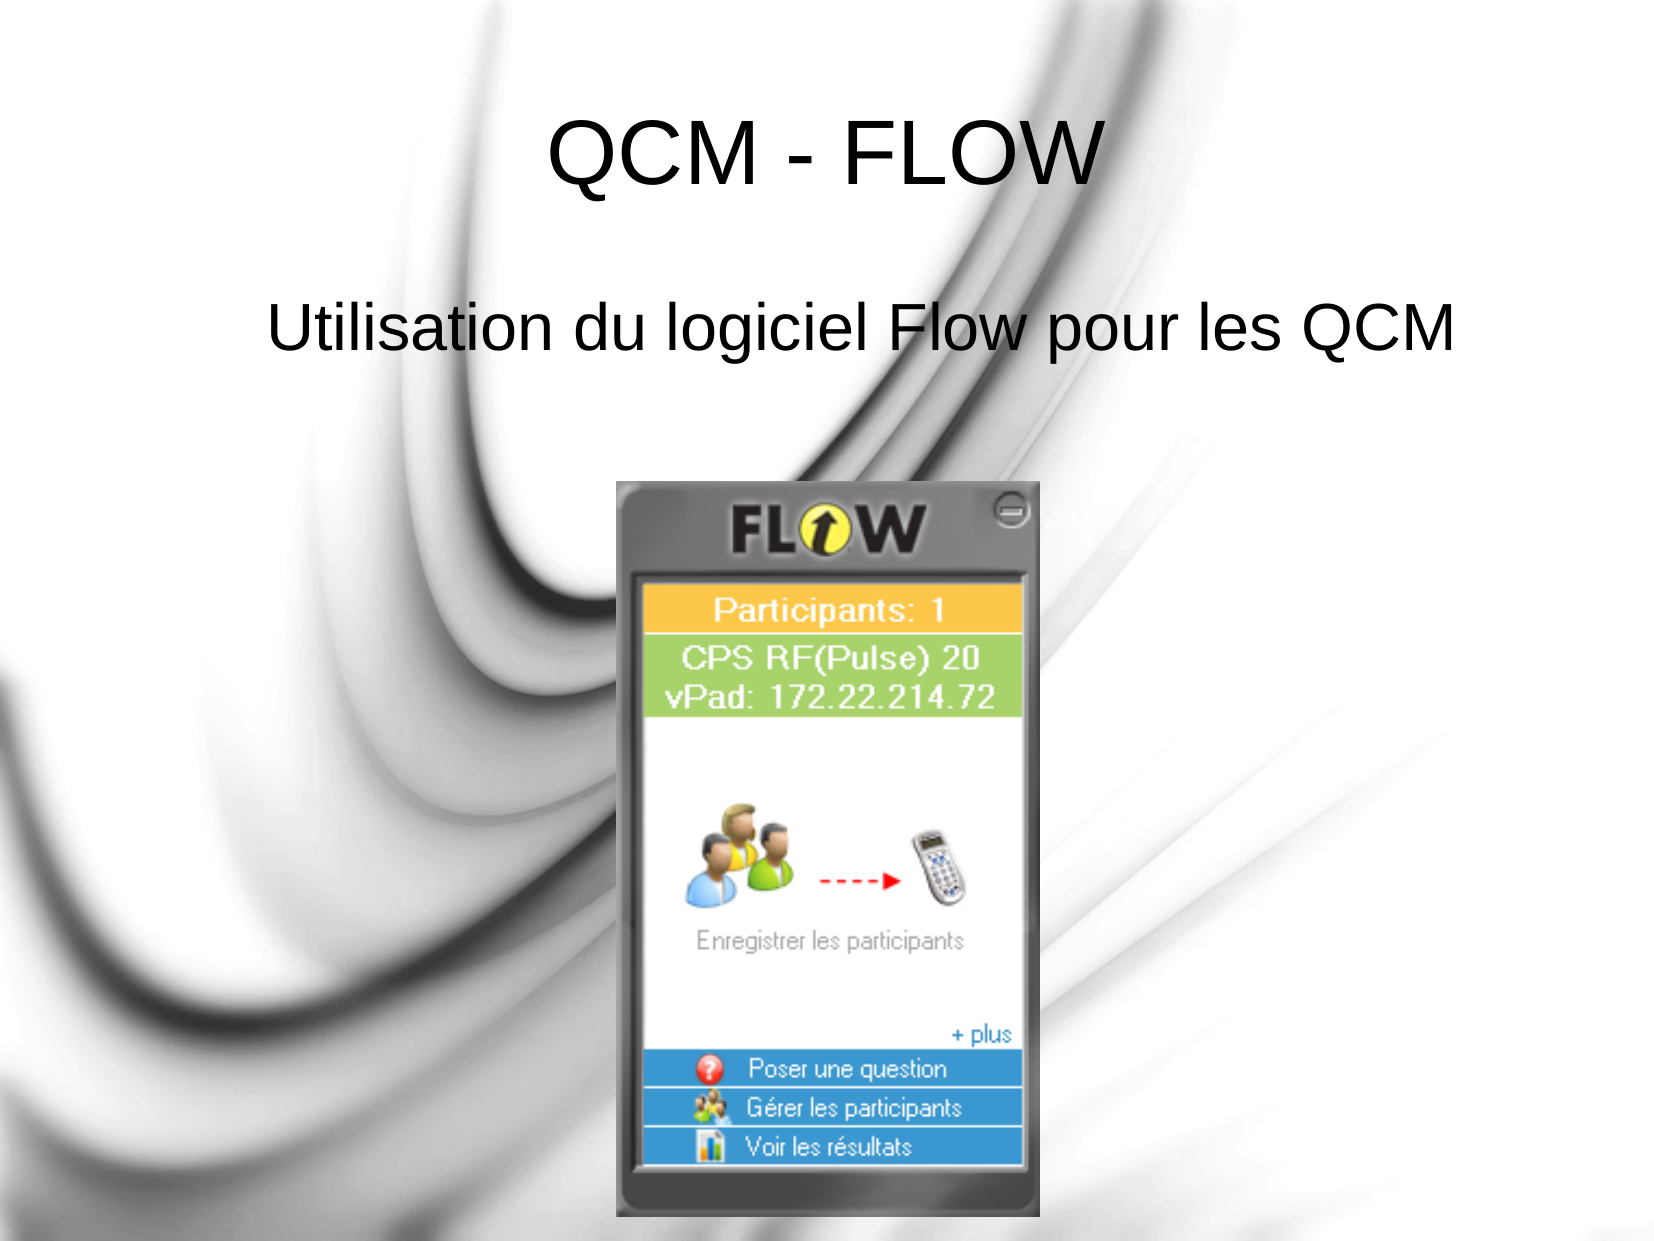

# QCM - FLOW
Utilisation du logiciel Flow pour les QCM